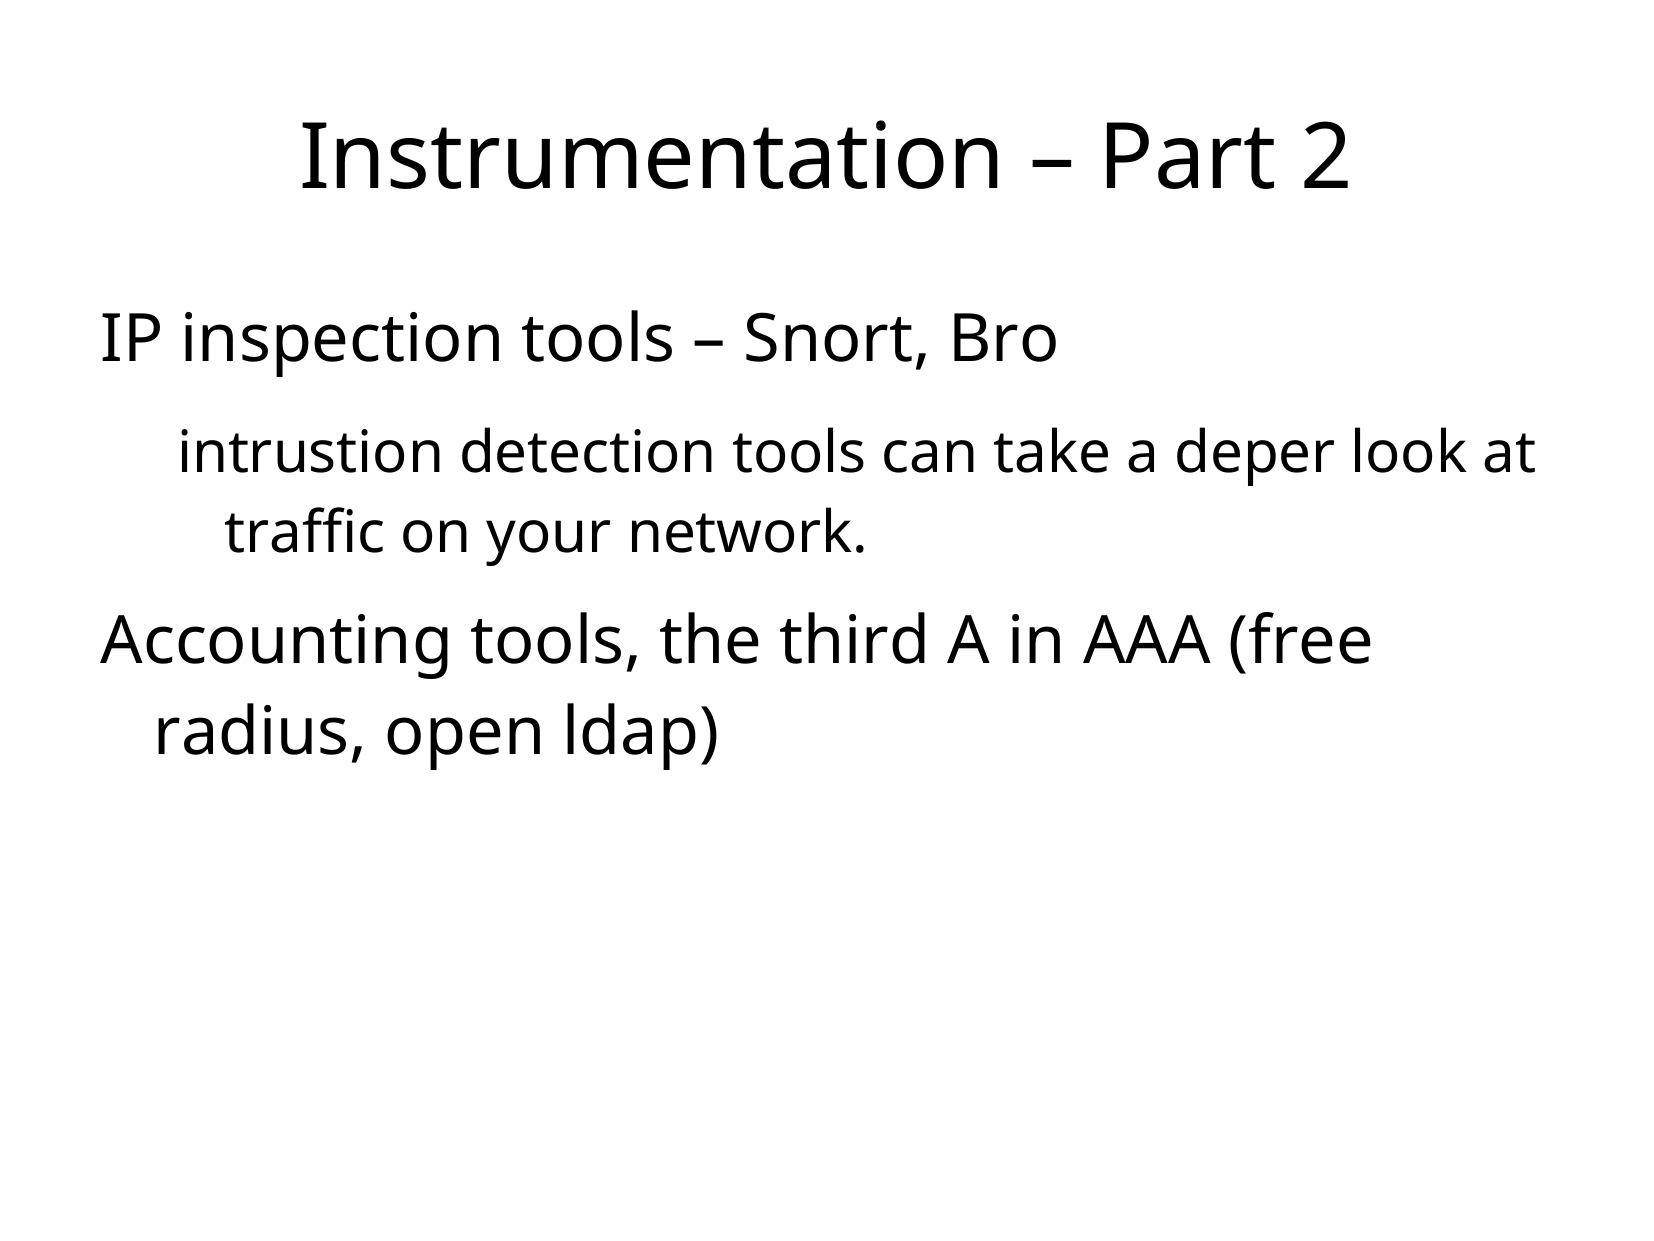

# Instrumentation – Part 2
IP inspection tools – Snort, Bro
intrustion detection tools can take a deper look at traffic on your network.
Accounting tools, the third A in AAA (free radius, open ldap)